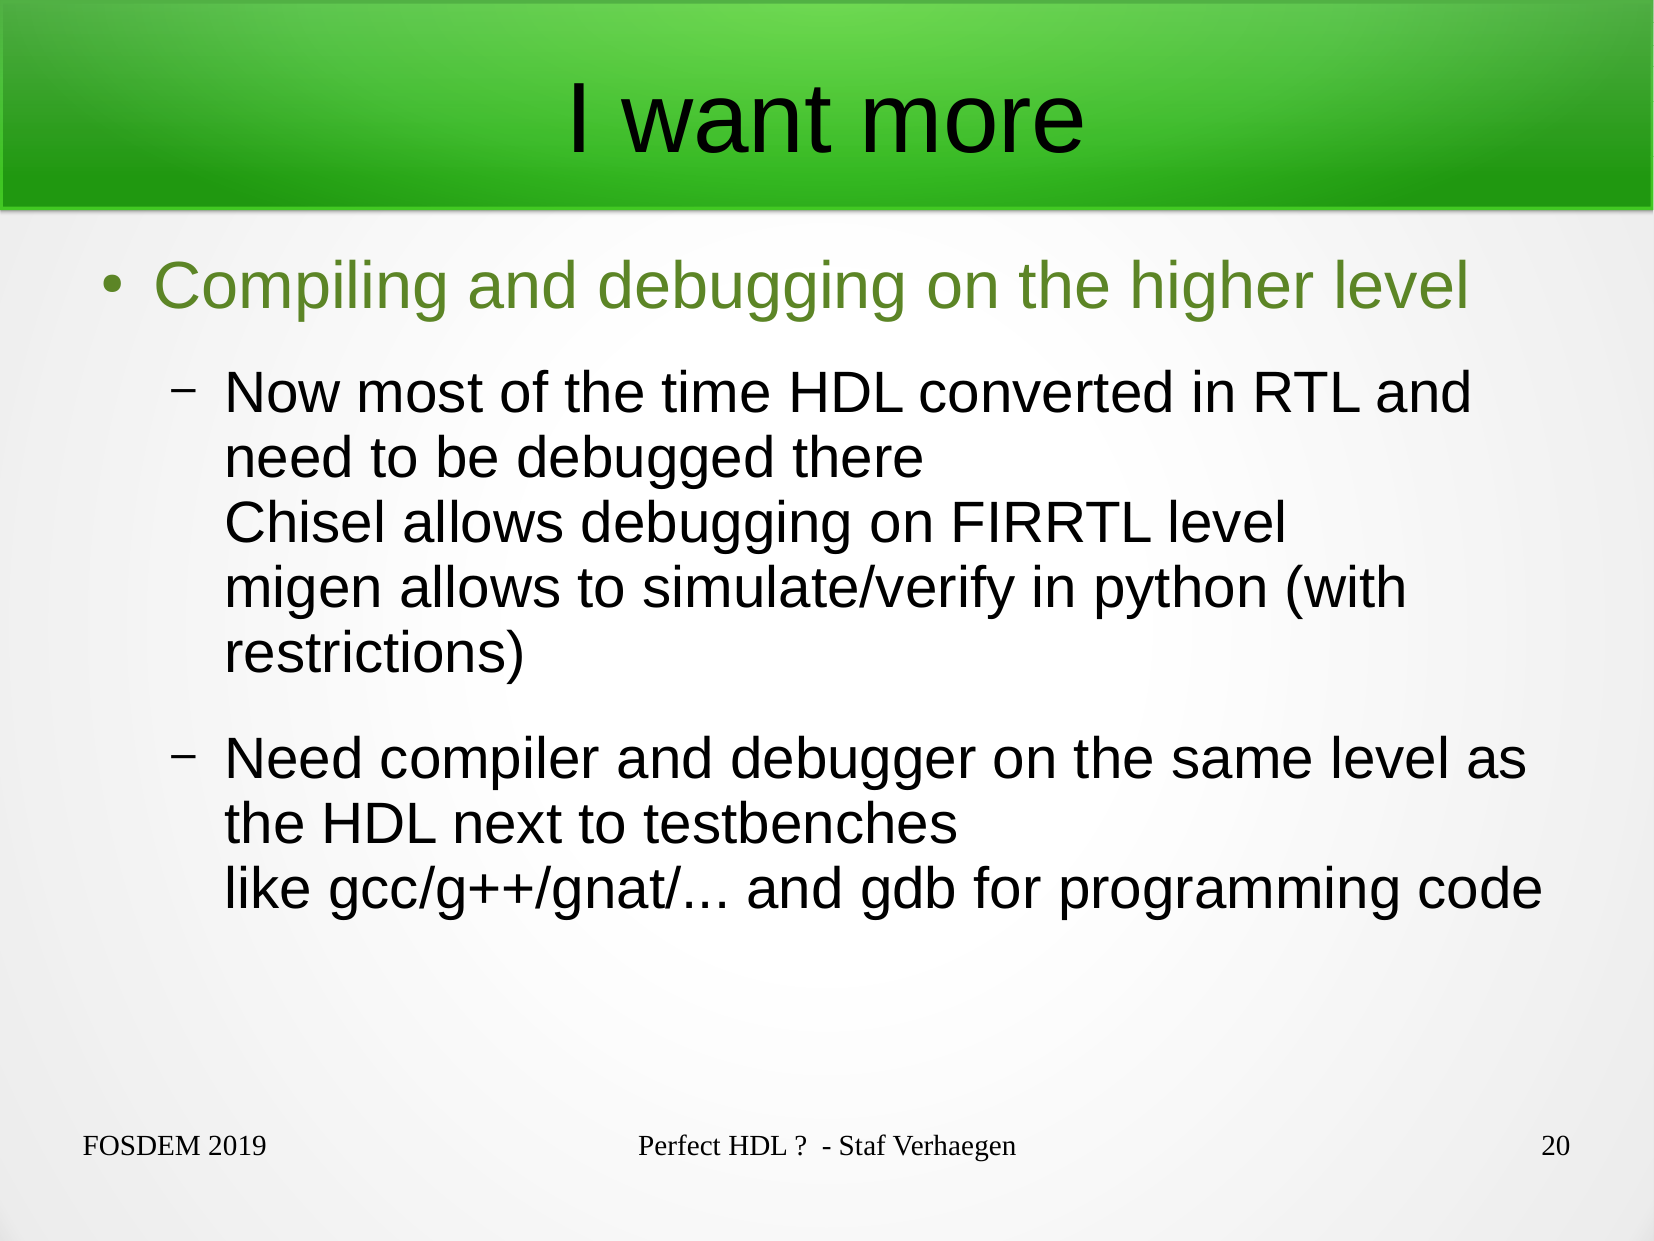

# I want more
Compiling and debugging on the higher level
Now most of the time HDL converted in RTL and need to be debugged there
Chisel allows debugging on FIRRTL level
migen allows to simulate/verify in python (with restrictions)
Need compiler and debugger on the same level as the HDL next to testbenches
like gcc/g++/gnat/... and gdb for programming code
FOSDEM 2019
Perfect HDL ? - Staf Verhaegen
20